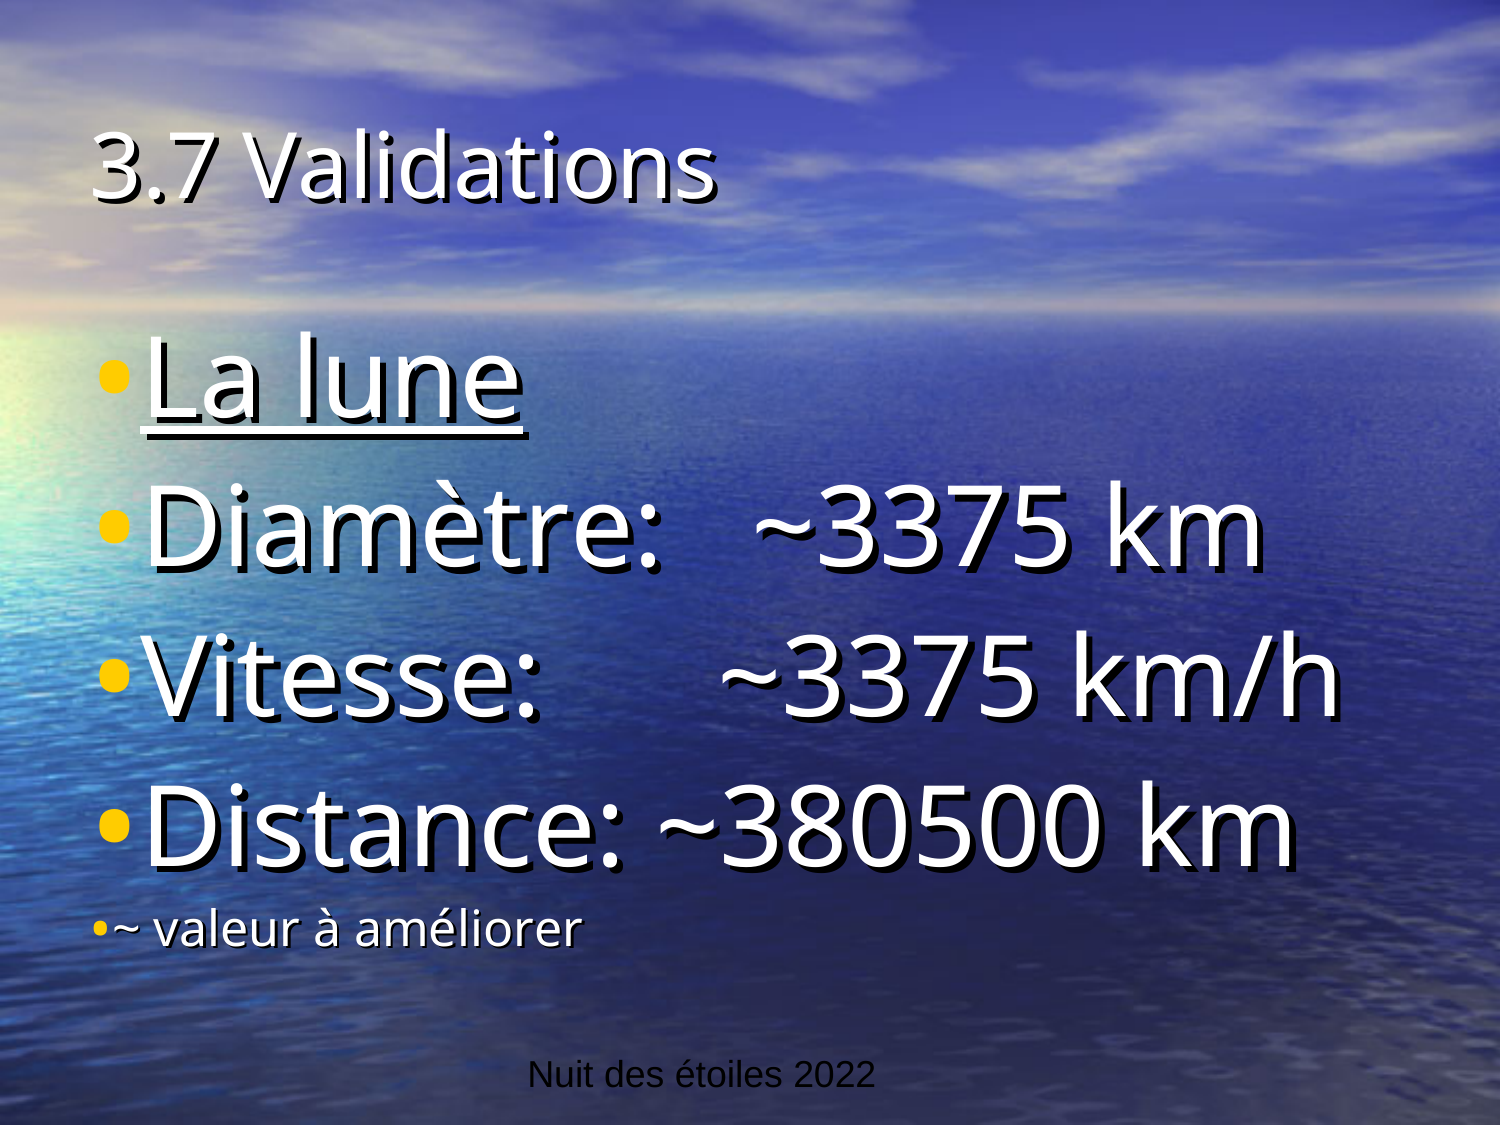

# 3.7 Validations
La lune
Diamètre: ~3375 km
Vitesse: ~3375 km/h
Distance: ~380500 km
~ valeur à améliorer
Nuit des étoiles 2022